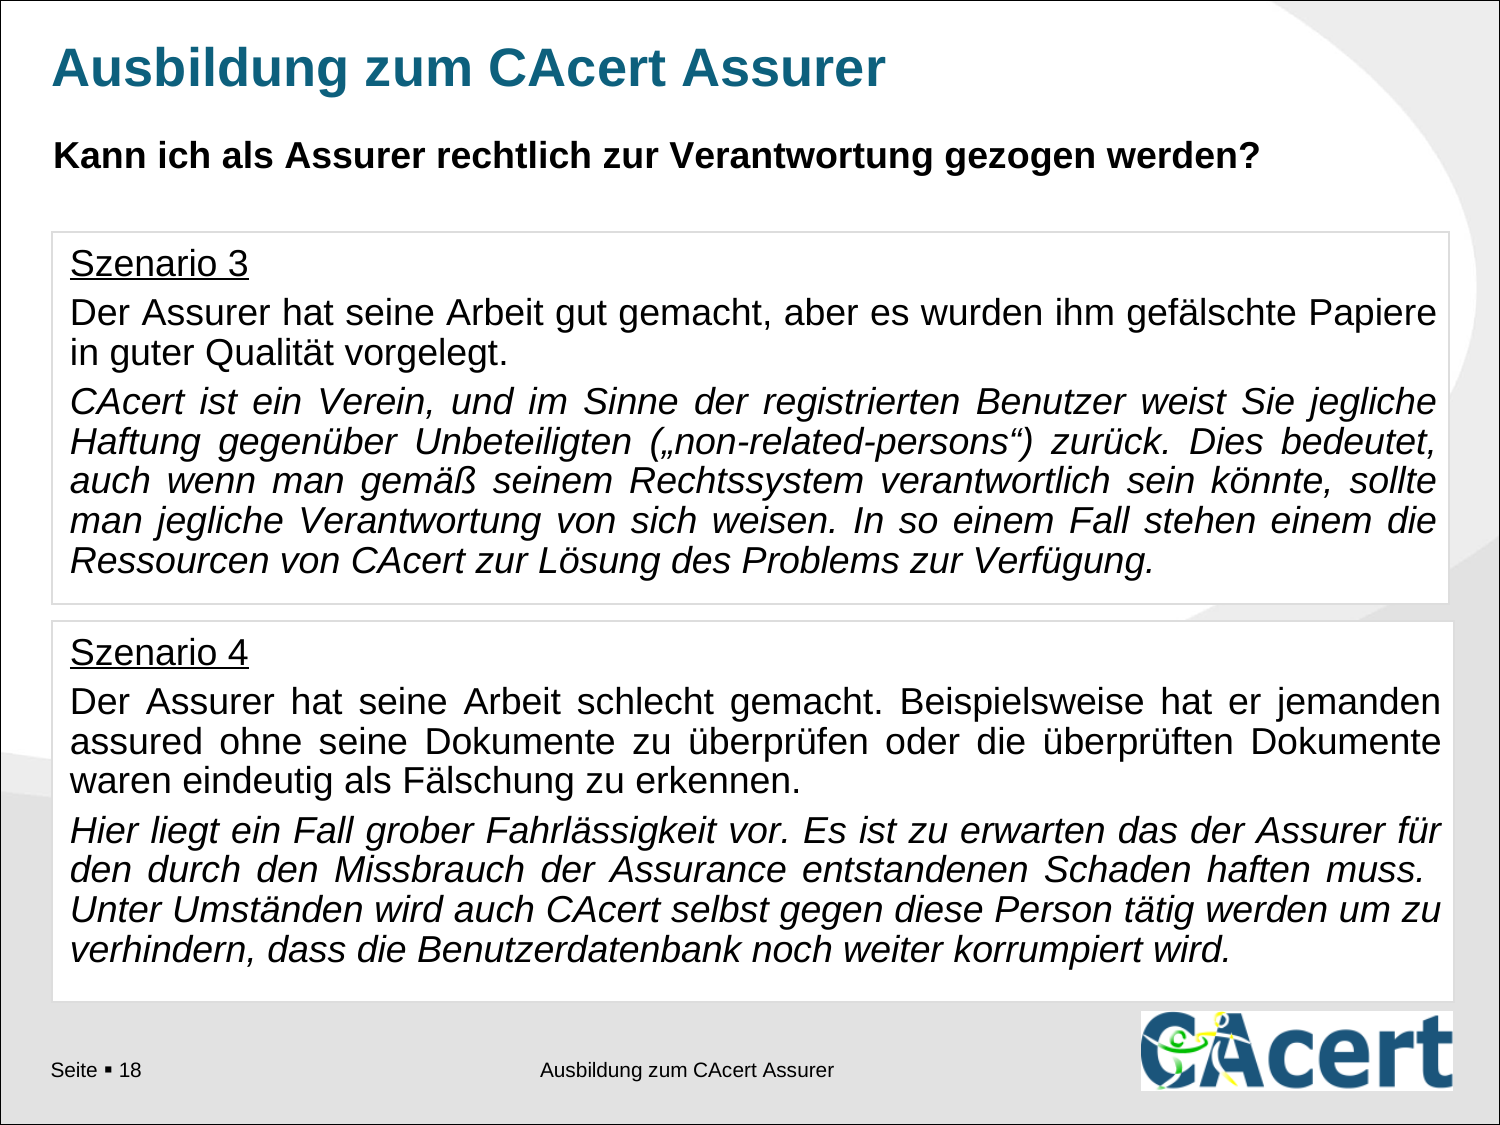

# Ausbildung zum CAcert Assurer
Kann ich als Assurer rechtlich zur Verantwortung gezogen werden?
Szenario 3
Der Assurer hat seine Arbeit gut gemacht, aber es wurden ihm gefälschte Papiere in guter Qualität vorgelegt.
CAcert ist ein Verein, und im Sinne der registrierten Benutzer weist Sie jegliche Haftung gegenüber Unbeteiligten („non-related-persons“) zurück. Dies bedeutet, auch wenn man gemäß seinem Rechtssystem verantwortlich sein könnte, sollte man jegliche Verantwortung von sich weisen. In so einem Fall stehen einem die Ressourcen von CAcert zur Lösung des Problems zur Verfügung.
Szenario 4
Der Assurer hat seine Arbeit schlecht gemacht. Beispielsweise hat er jemanden assured ohne seine Dokumente zu überprüfen oder die überprüften Dokumente waren eindeutig als Fälschung zu erkennen.
Hier liegt ein Fall grober Fahrlässigkeit vor. Es ist zu erwarten das der Assurer für den durch den Missbrauch der Assurance entstandenen Schaden haften muss. Unter Umständen wird auch CAcert selbst gegen diese Person tätig werden um zu verhindern, dass die Benutzerdatenbank noch weiter korrumpiert wird.
Ausbildung zum CAcert Assurer